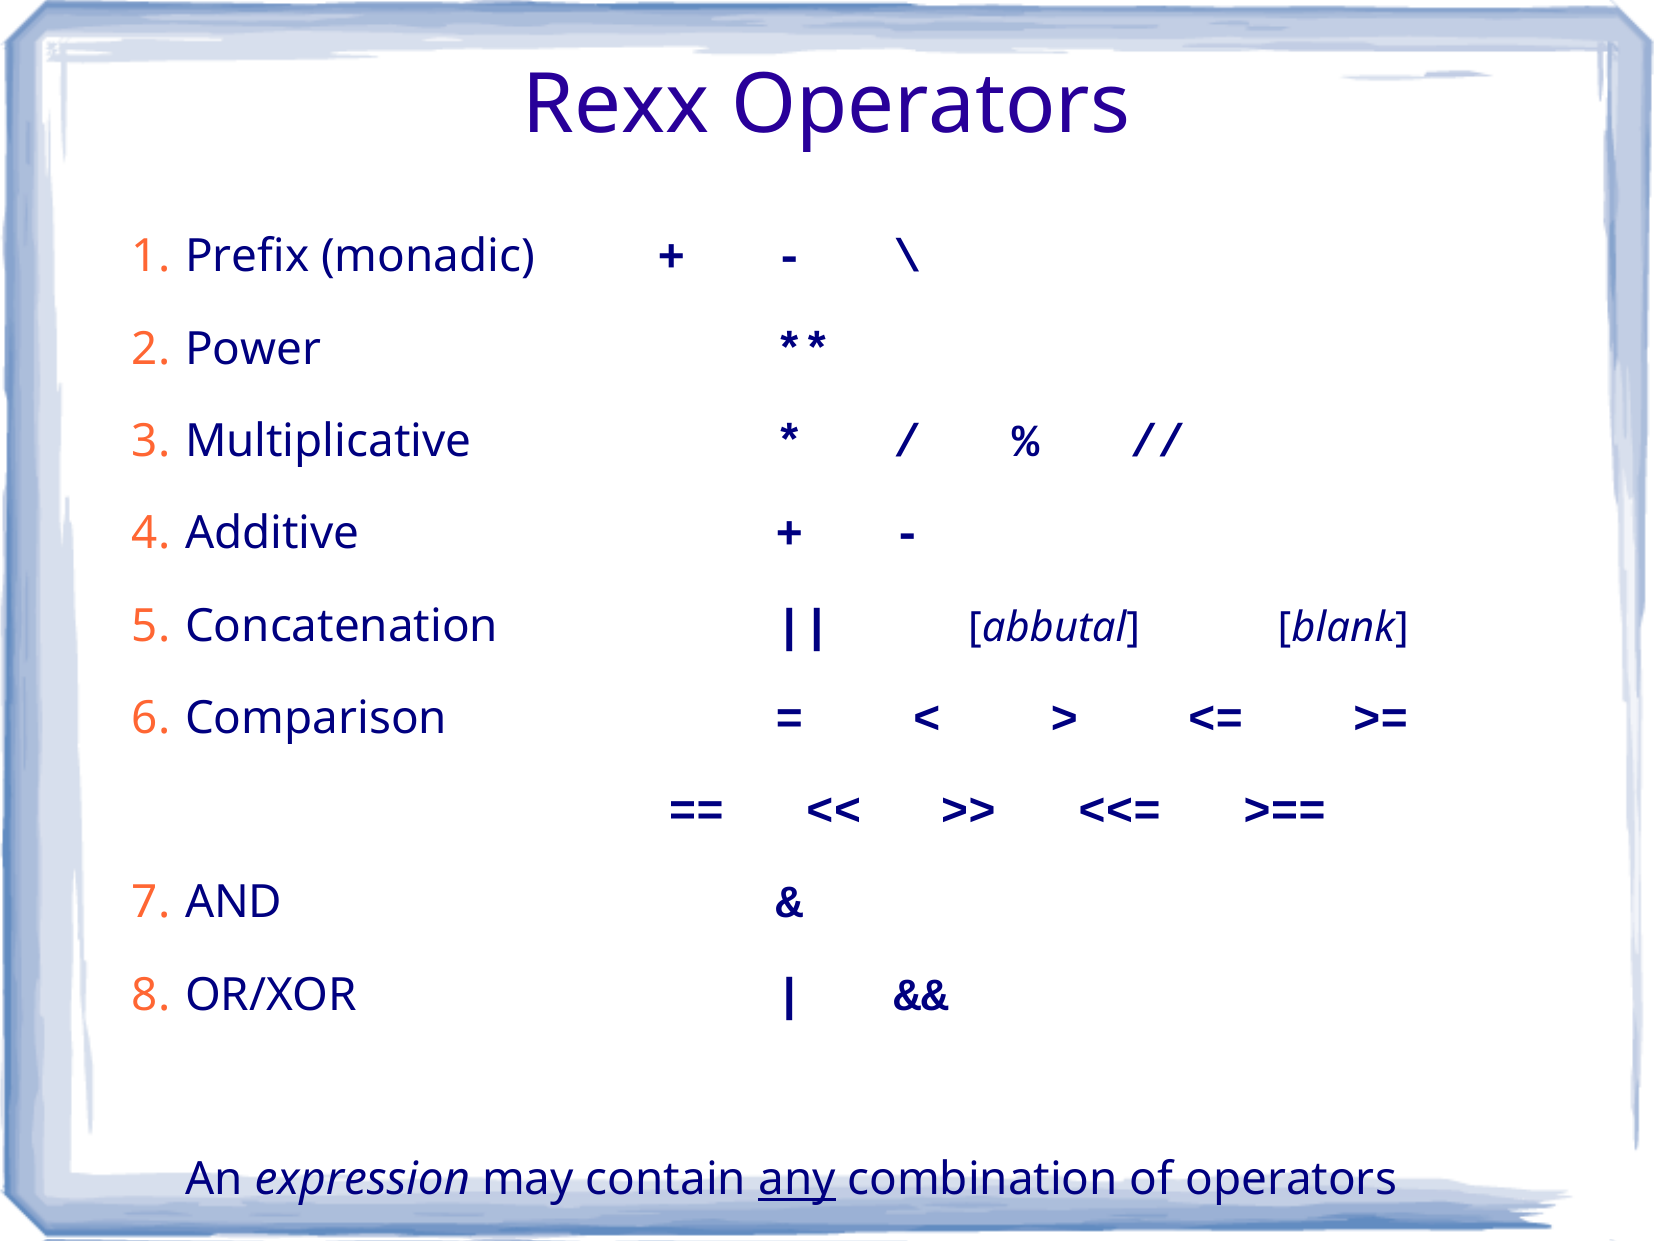

Rexx Operators
# Prefix (monadic)		+	-	\
Power				**
Multiplicative			*	/	%	//
Additive				+	-
Concatenation			|| [abbutal] [blank]
Comparison			= < > <= >=
 tComparison == <<	>> <<= >==
AND					&
OR/XOR				|	&&
An expression may contain any combination of operators